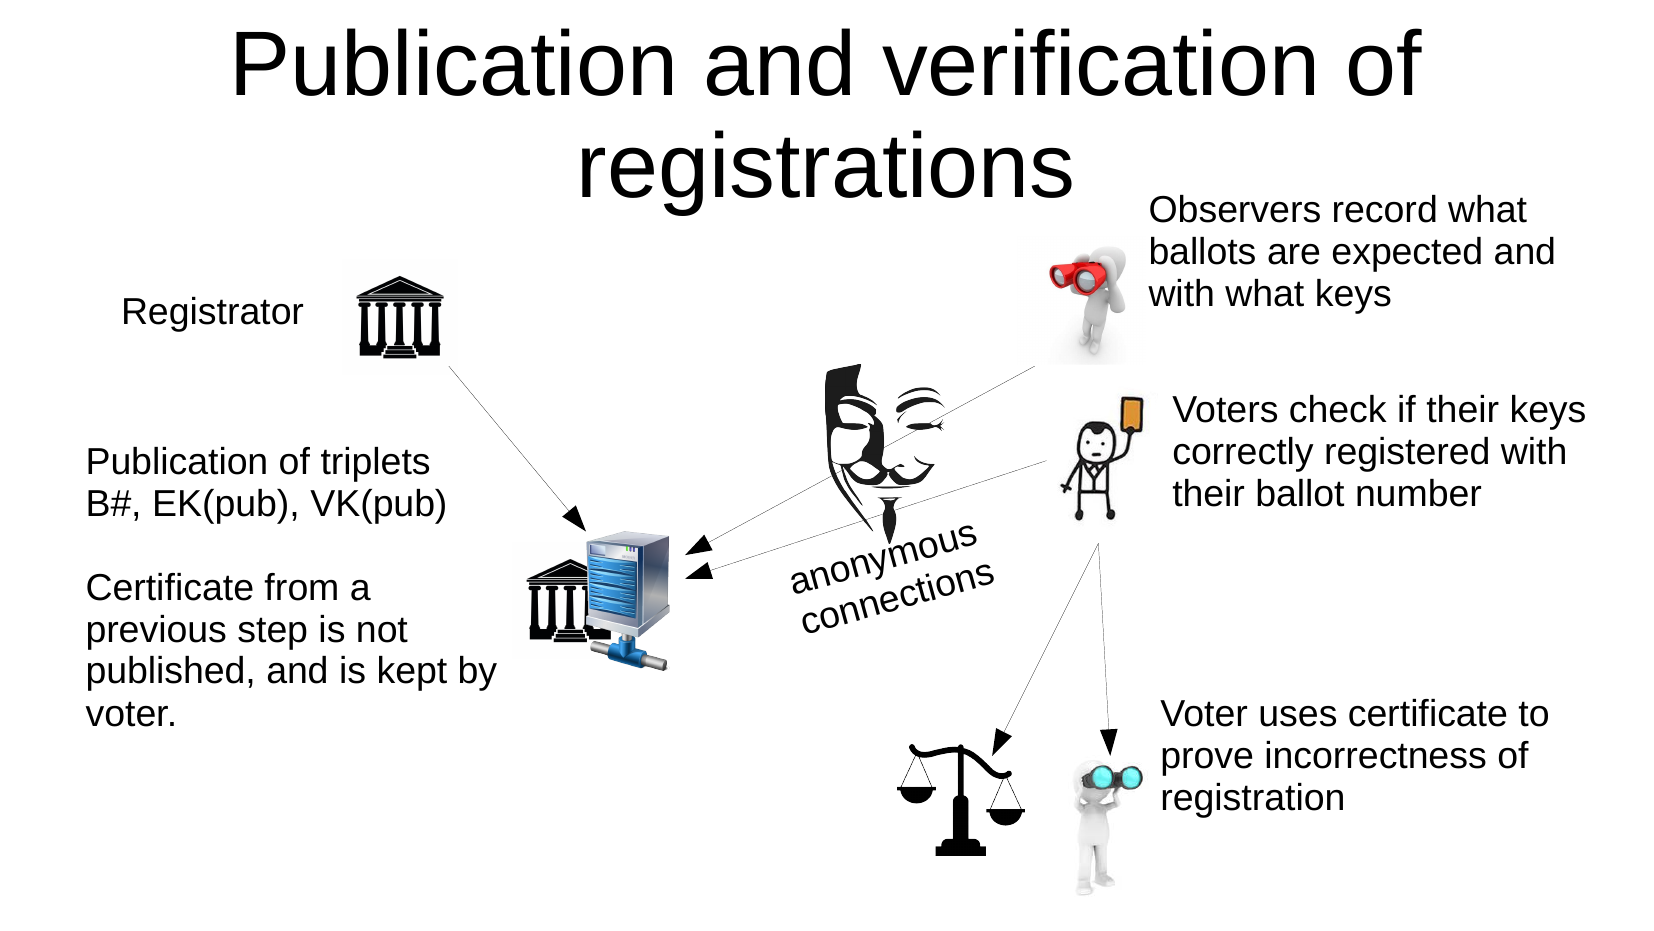

# Publication and verification of registrations
Observers record what ballots are expected and with what keys
Registrator
Voters check if their keys correctly registered with their ballot number
Publication of triplets
B#, EK(pub), VK(pub)
Certificate from a previous step is not published, and is kept by voter.
anonymous connections
Voter uses certificate to prove incorrectness of registration